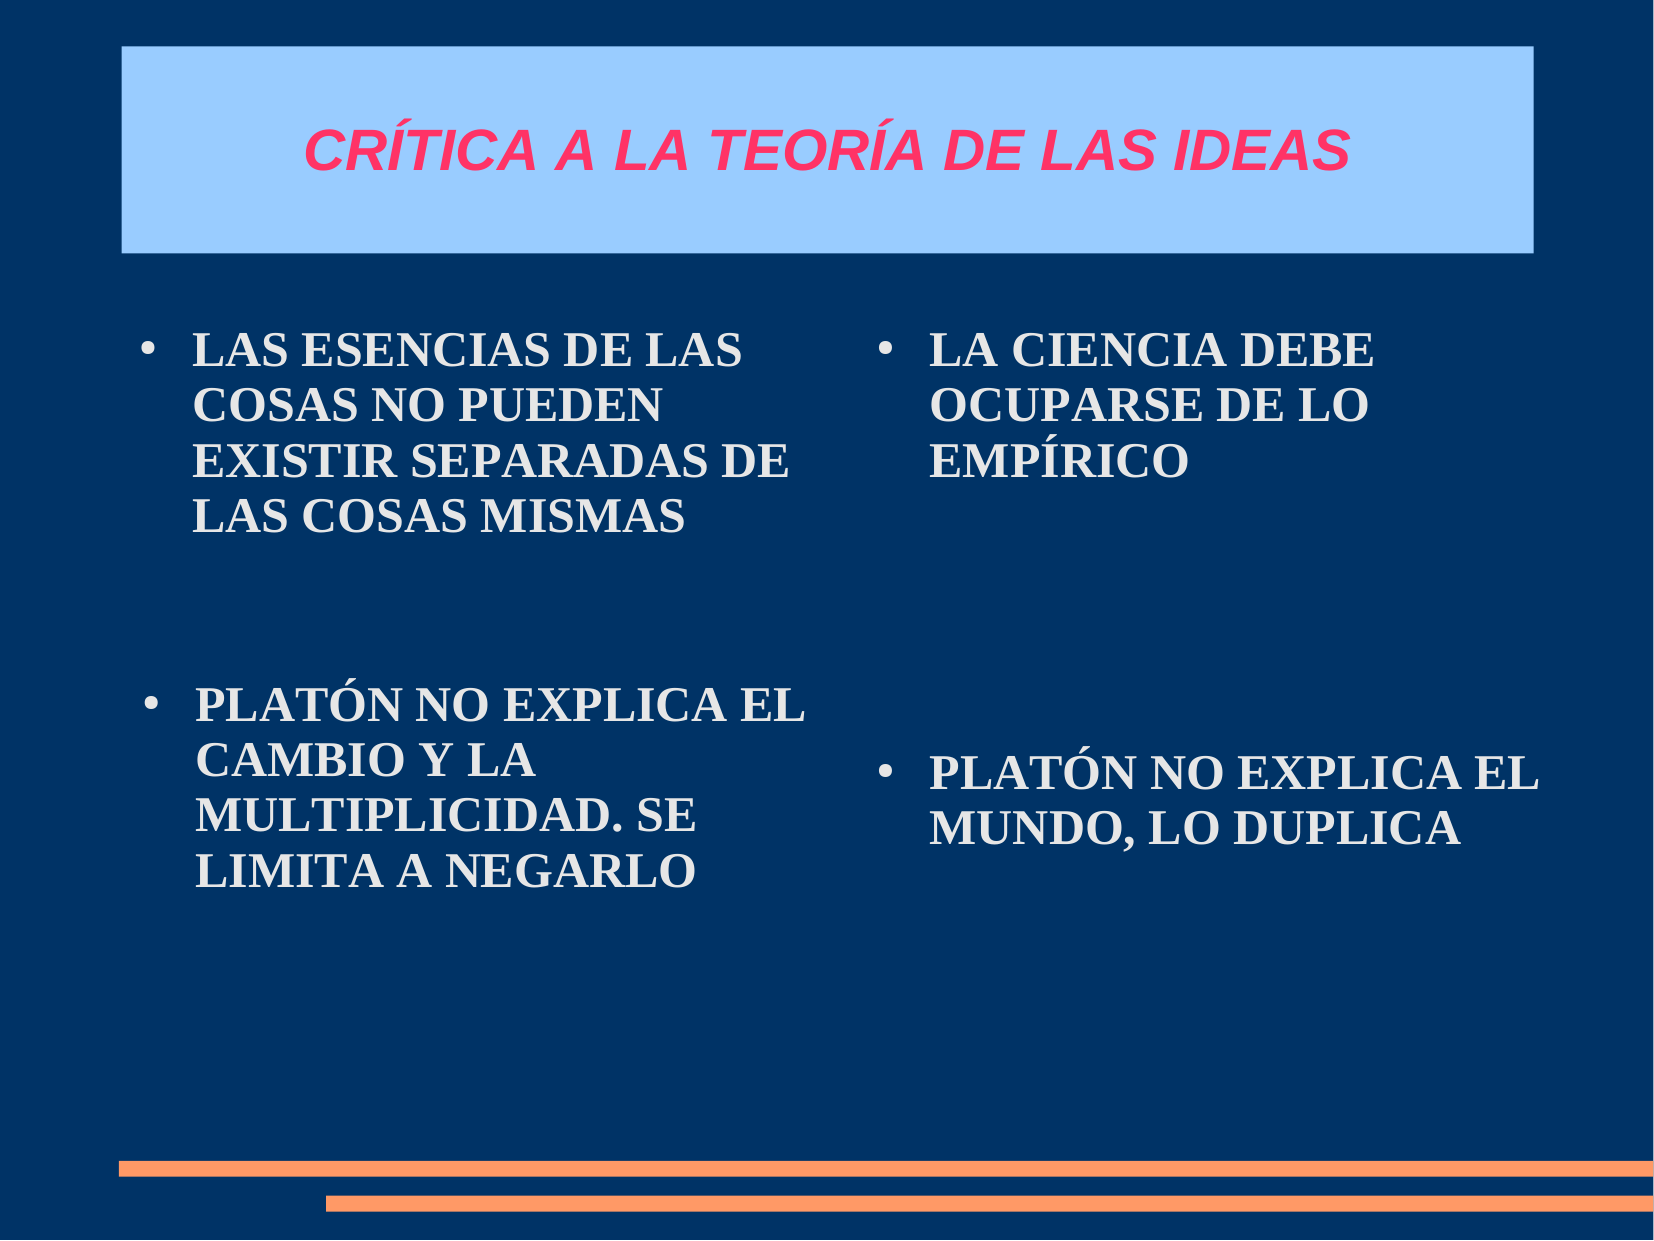

# CRÍTICA A LA TEORÍA DE LAS IDEAS
LAS ESENCIAS DE LAS COSAS NO PUEDEN EXISTIR SEPARADAS DE LAS COSAS MISMAS
LA CIENCIA DEBE OCUPARSE DE LO EMPÍRICO
PLATÓN NO EXPLICA EL CAMBIO Y LA MULTIPLICIDAD. SE LIMITA A NEGARLO
PLATÓN NO EXPLICA EL MUNDO, LO DUPLICA